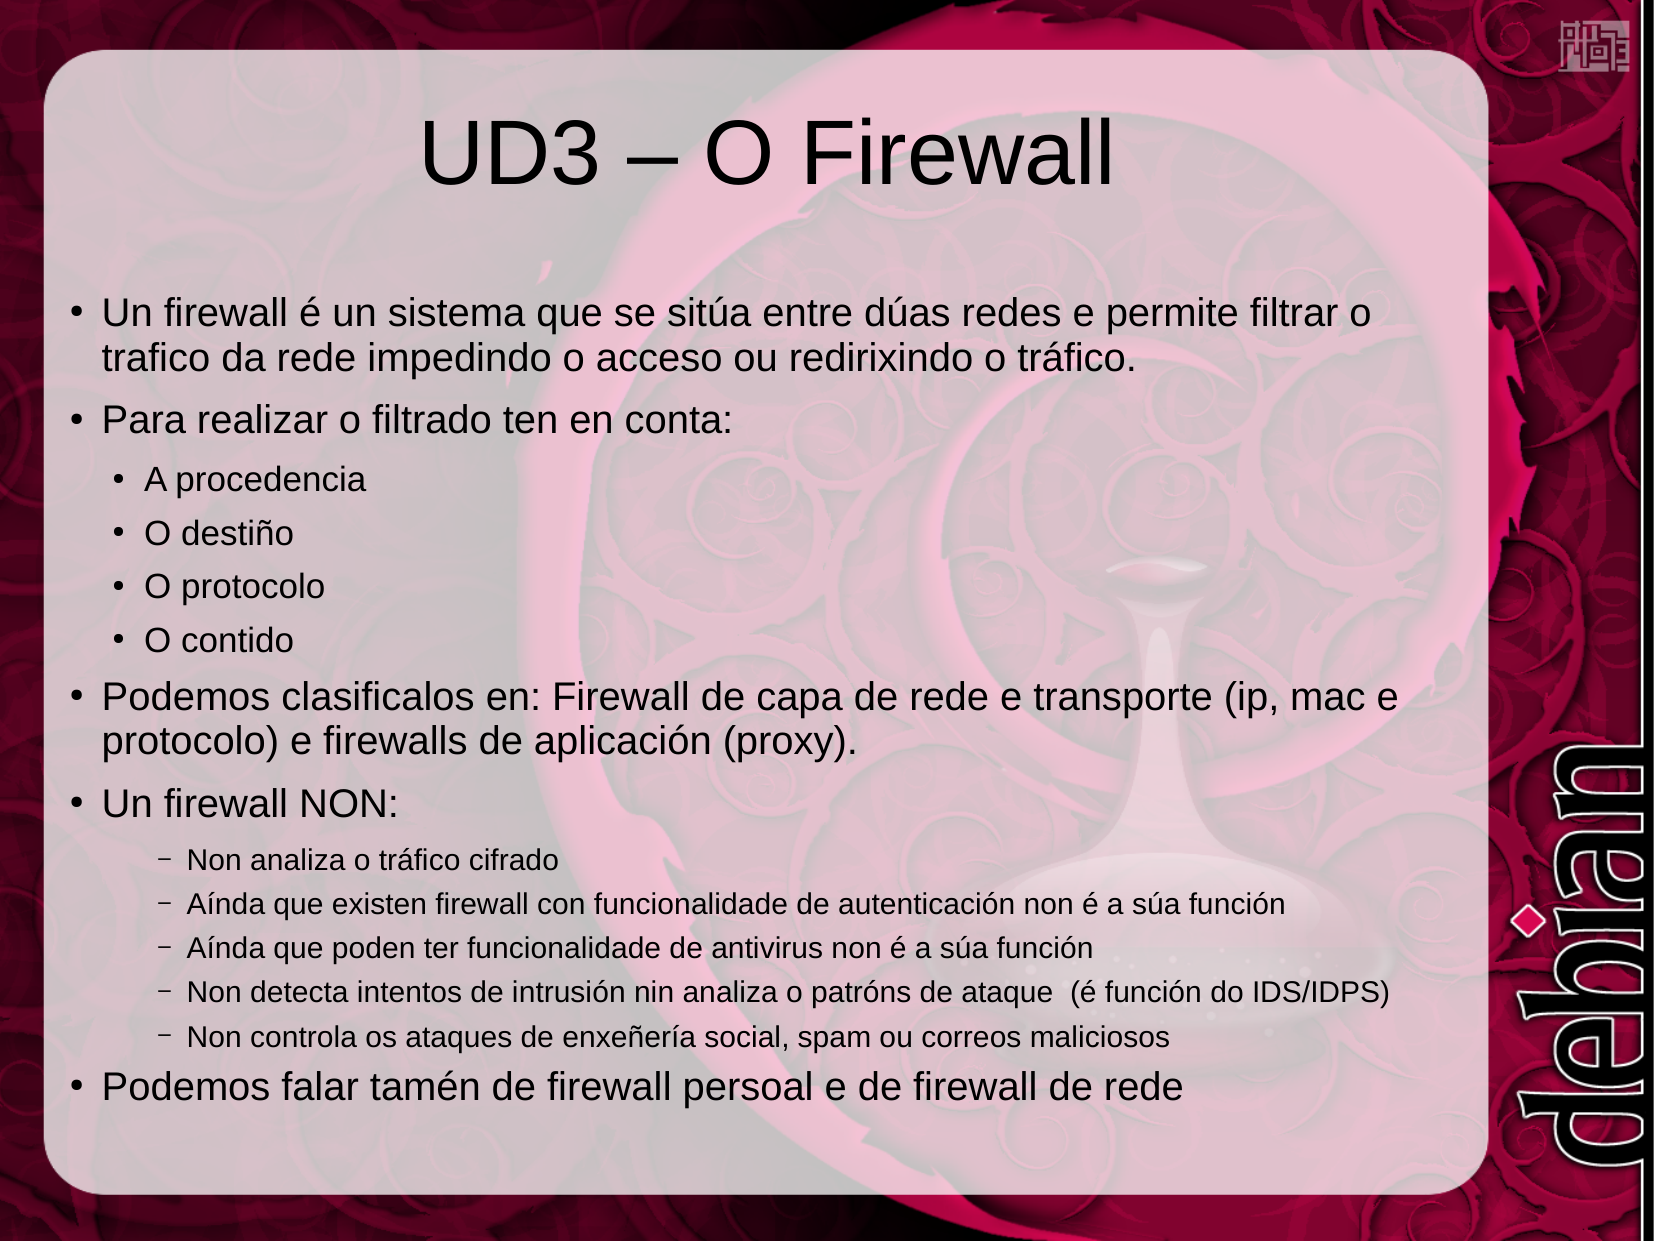

# UD3 – O Firewall
Un firewall é un sistema que se sitúa entre dúas redes e permite filtrar o trafico da rede impedindo o acceso ou redirixindo o tráfico.
Para realizar o filtrado ten en conta:
A procedencia
O destiño
O protocolo
O contido
Podemos clasificalos en: Firewall de capa de rede e transporte (ip, mac e protocolo) e firewalls de aplicación (proxy).
Un firewall NON:
Non analiza o tráfico cifrado
Aínda que existen firewall con funcionalidade de autenticación non é a súa función
Aínda que poden ter funcionalidade de antivirus non é a súa función
Non detecta intentos de intrusión nin analiza o patróns de ataque (é función do IDS/IDPS)
Non controla os ataques de enxeñería social, spam ou correos maliciosos
Podemos falar tamén de firewall persoal e de firewall de rede